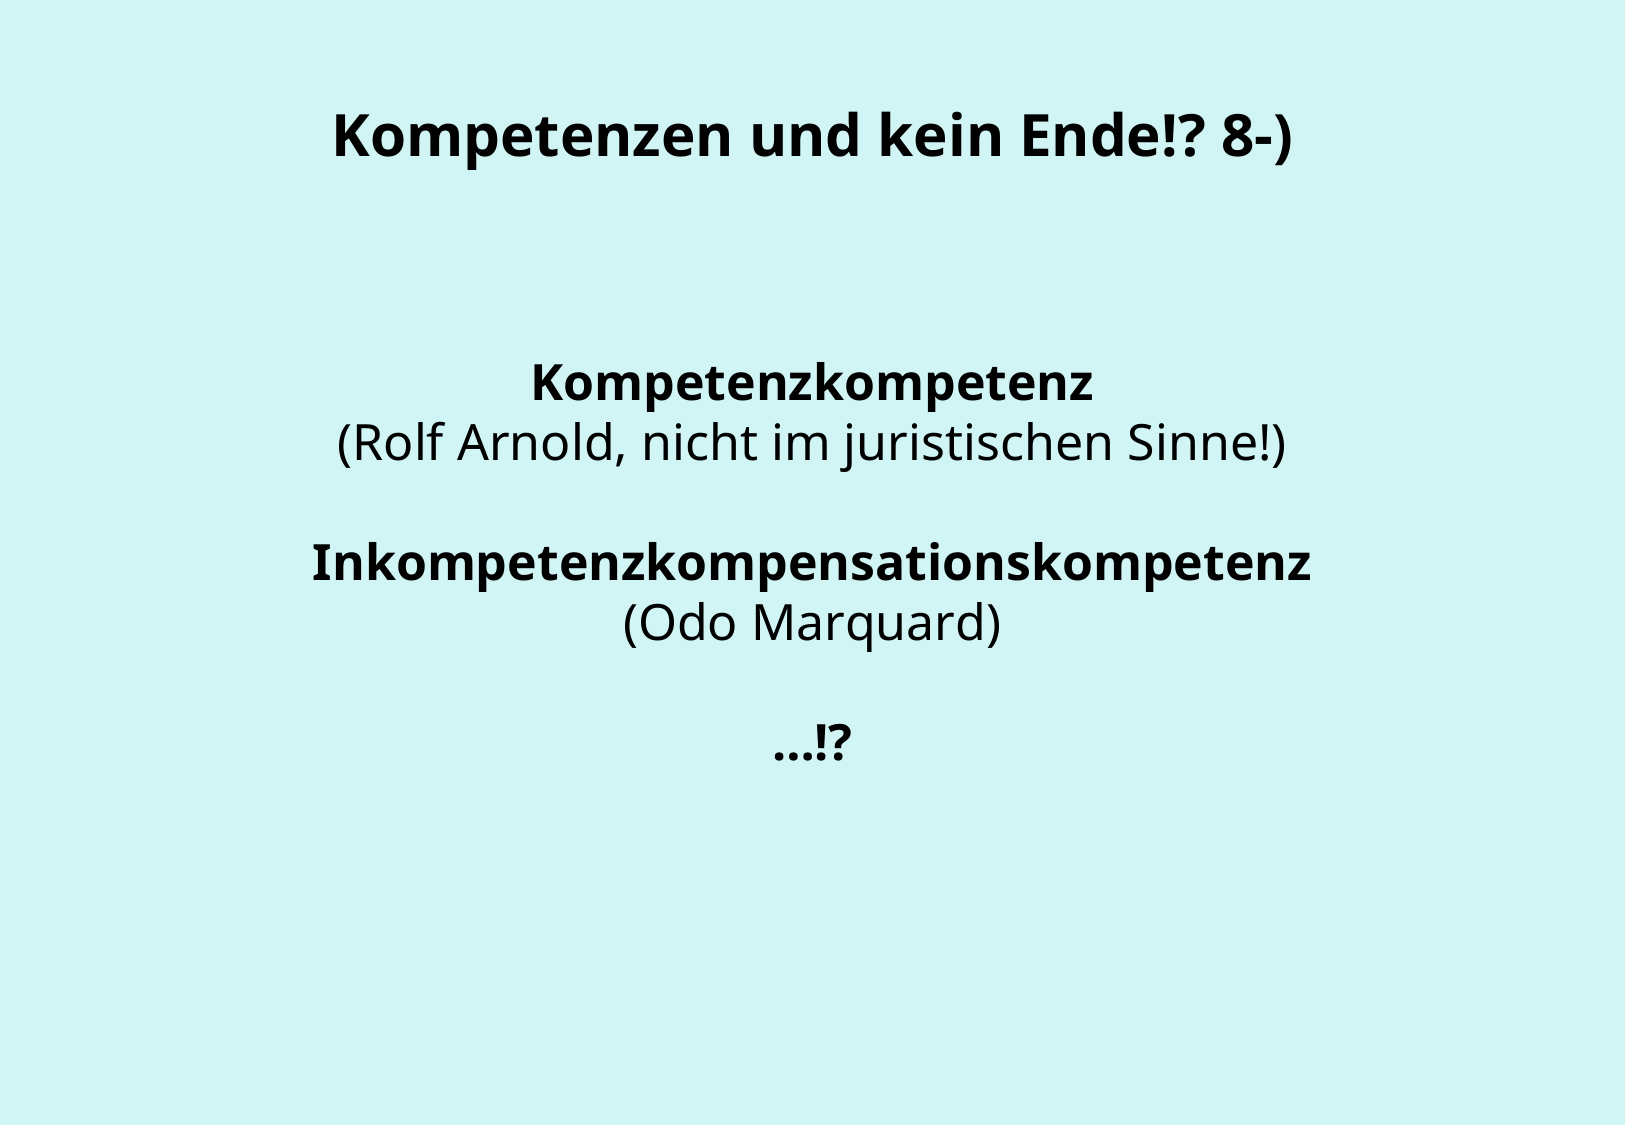

# Kompetenzen und kein Ende!? 8-)
Kompetenzkompetenz
(Rolf Arnold, nicht im juristischen Sinne!)
Inkompetenzkompensationskompetenz
(Odo Marquard)
…!?